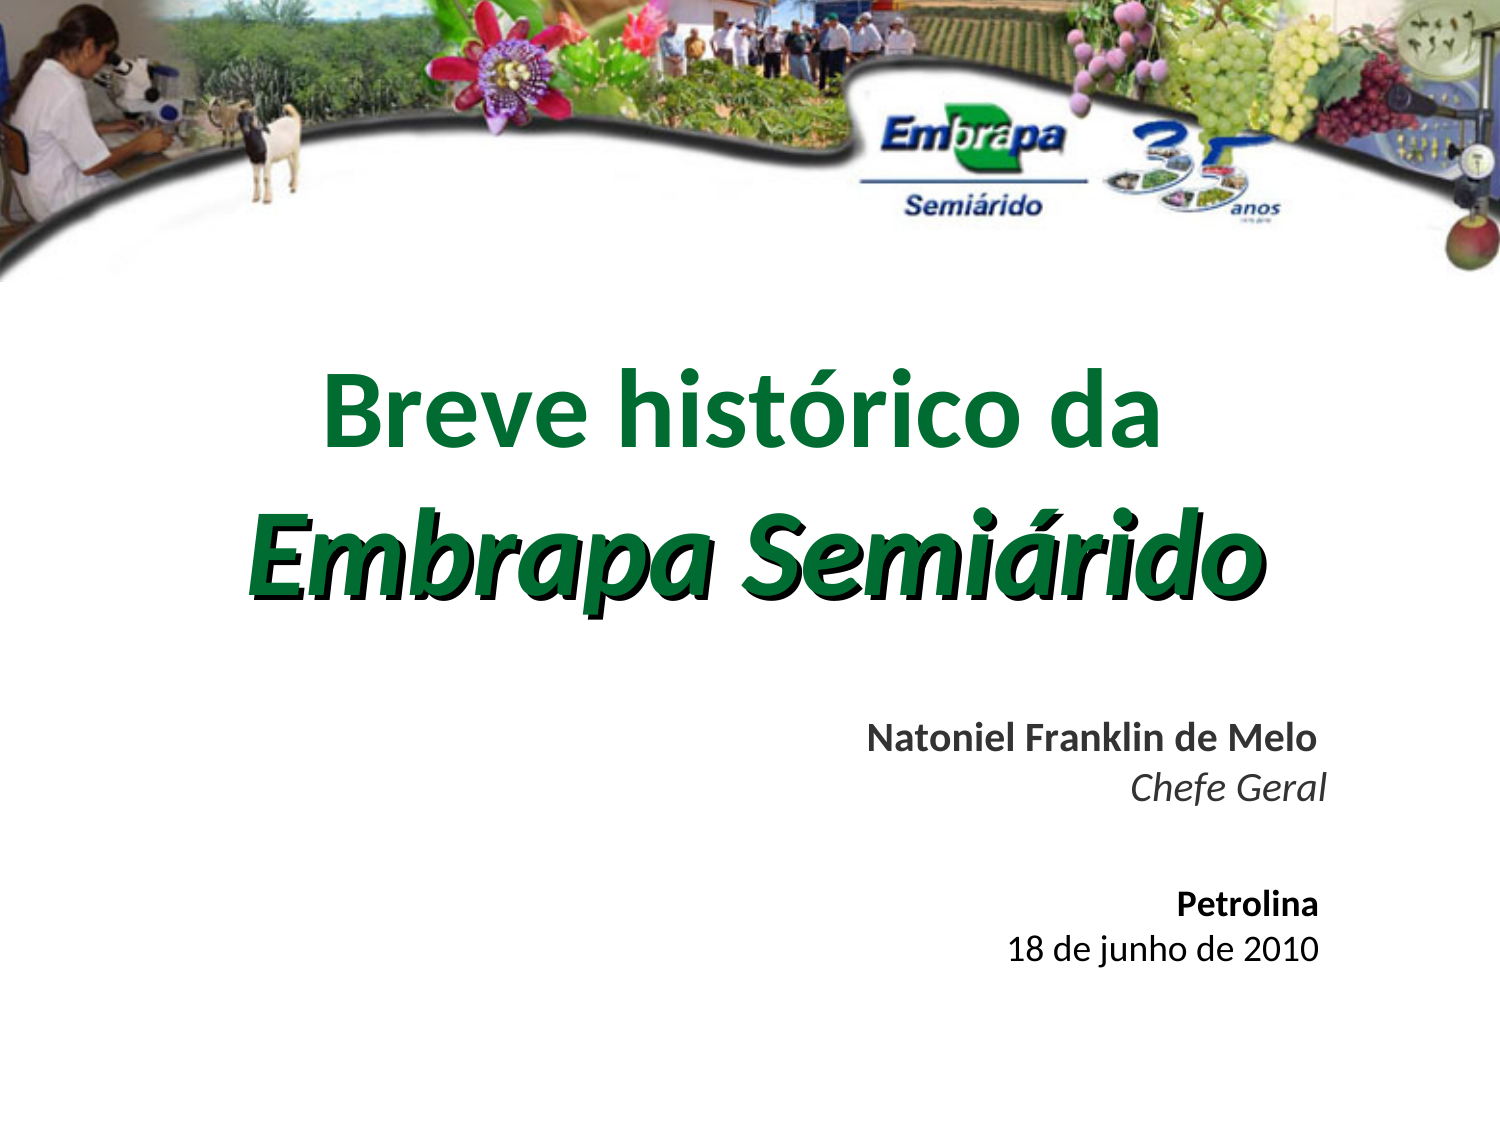

Breve histórico da
Embrapa Semiárido
Natoniel Franklin de Melo
 Chefe Geral
Petrolina
18 de junho de 2010